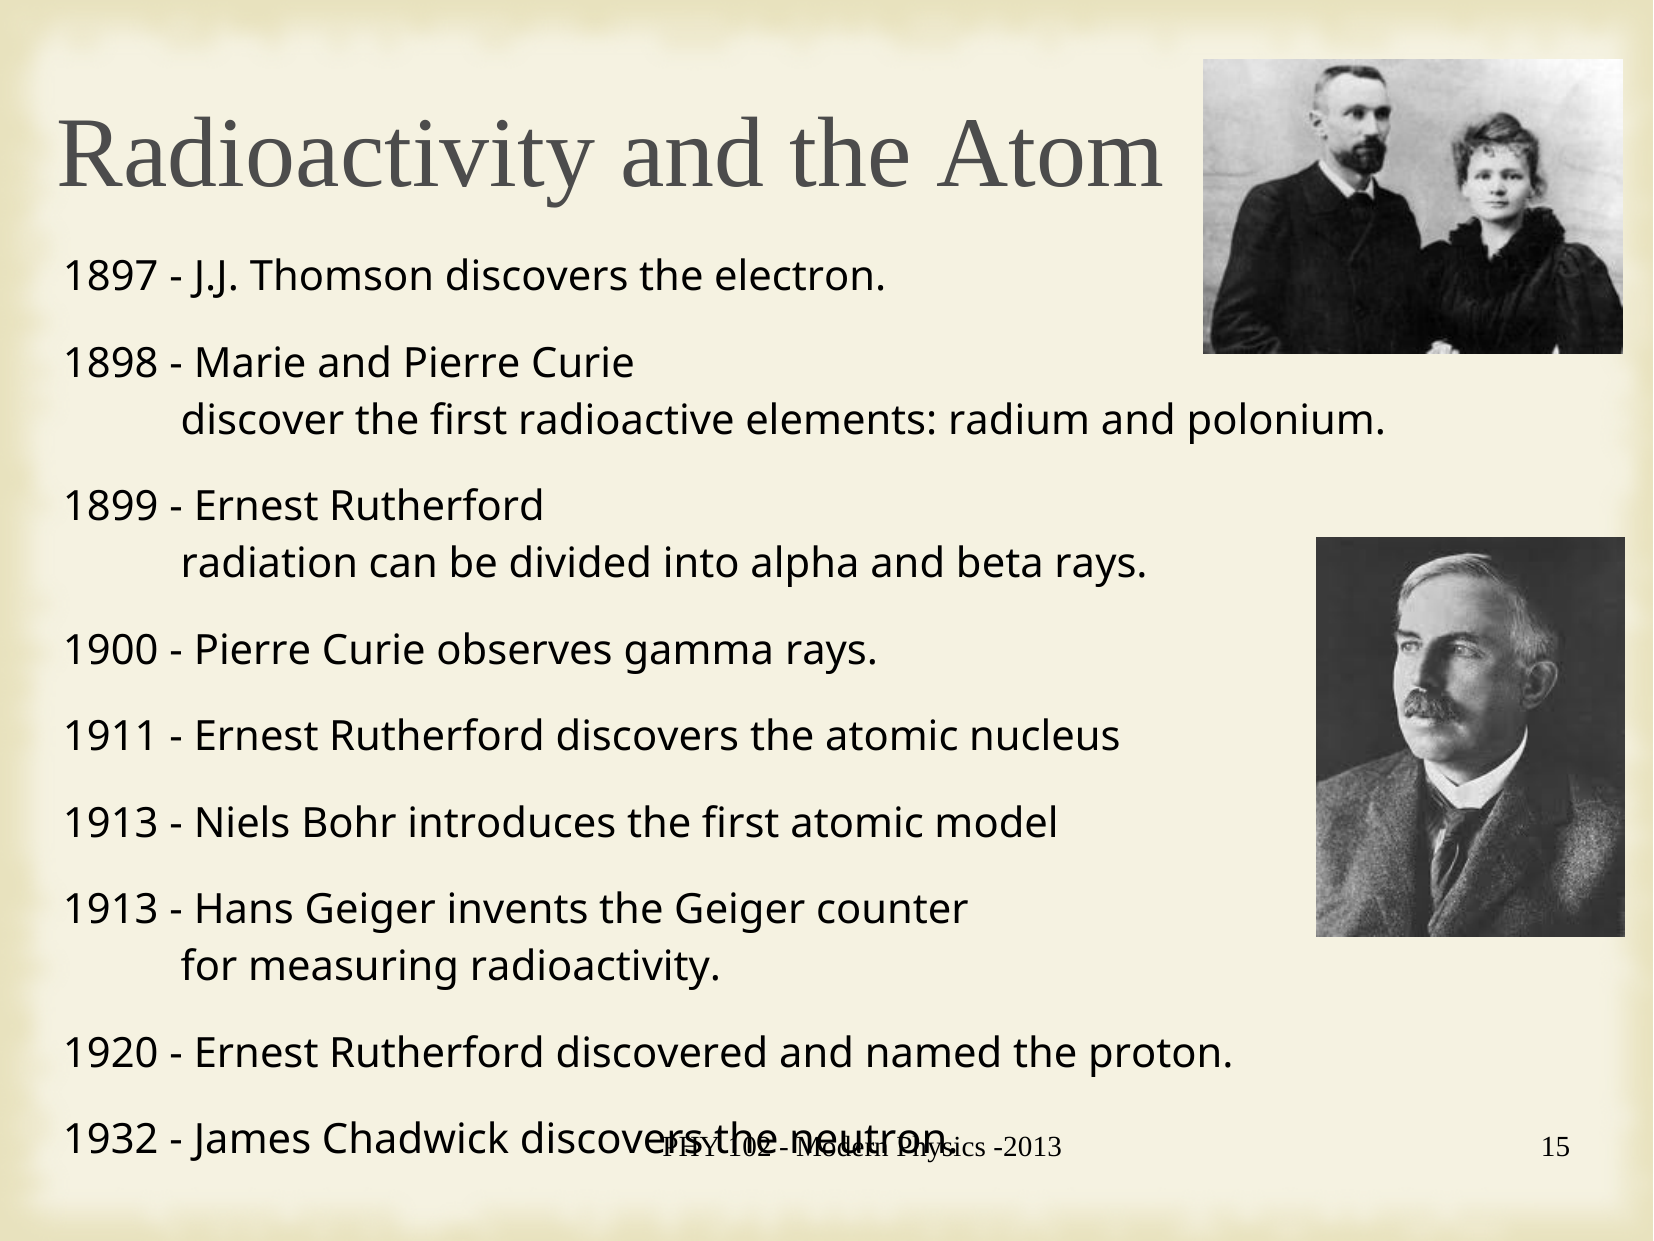

# Radioactivity and the Atom
1897 - J.J. Thomson discovers the electron.
1898 - Marie and Pierre Curie
 discover the first radioactive elements: radium and polonium.
1899 - Ernest Rutherford
 radiation can be divided into alpha and beta rays.
1900 - Pierre Curie observes gamma rays.
1911 - Ernest Rutherford discovers the atomic nucleus
1913 - Niels Bohr introduces the first atomic model
1913 - Hans Geiger invents the Geiger counter
 for measuring radioactivity.
1920 - Ernest Rutherford discovered and named the proton.
1932 - James Chadwick discovers the neutron.
PHY 102 - Modern Physics -2013
15